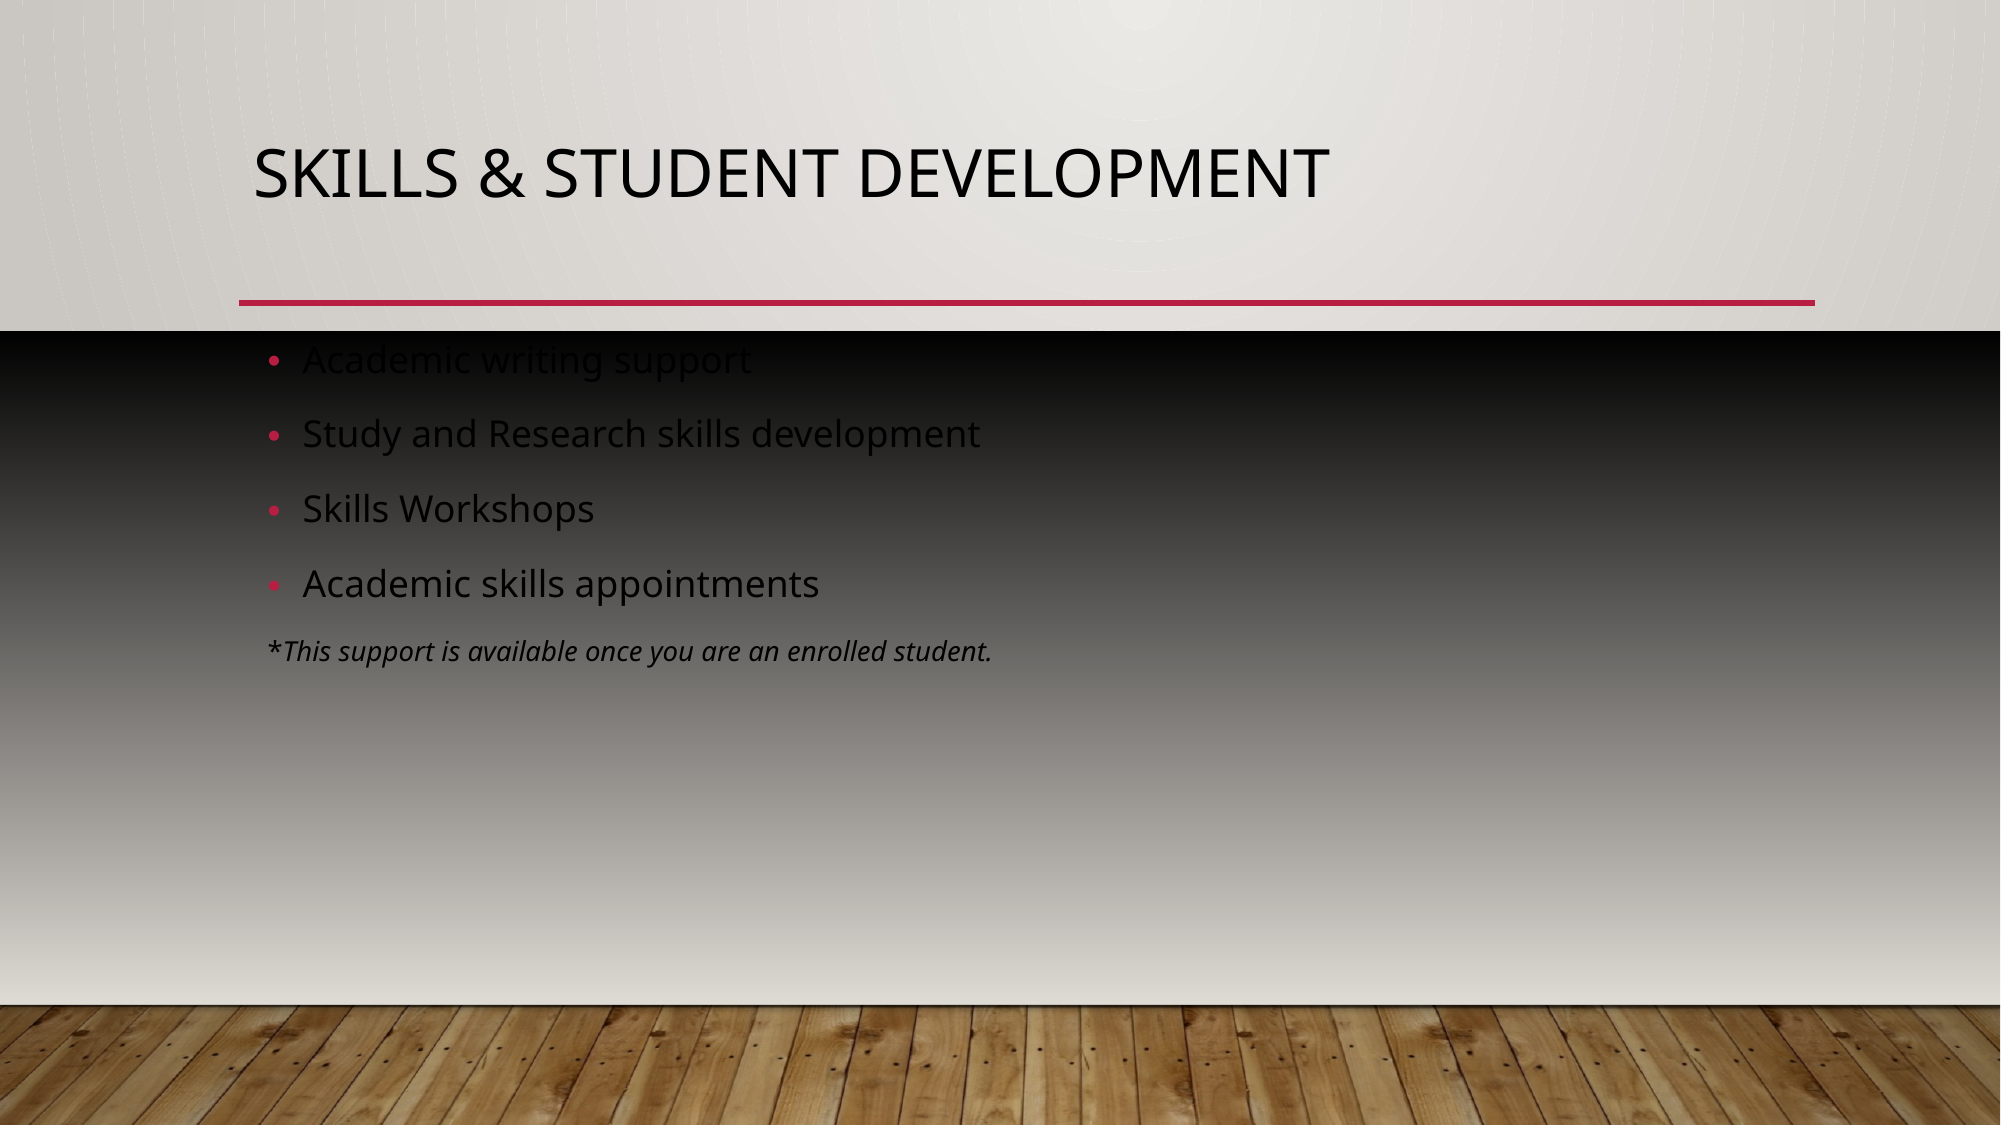

# Skills & Student Development
Academic writing support
Study and Research skills development
Skills Workshops
Academic skills appointments
*This support is available once you are an enrolled student.